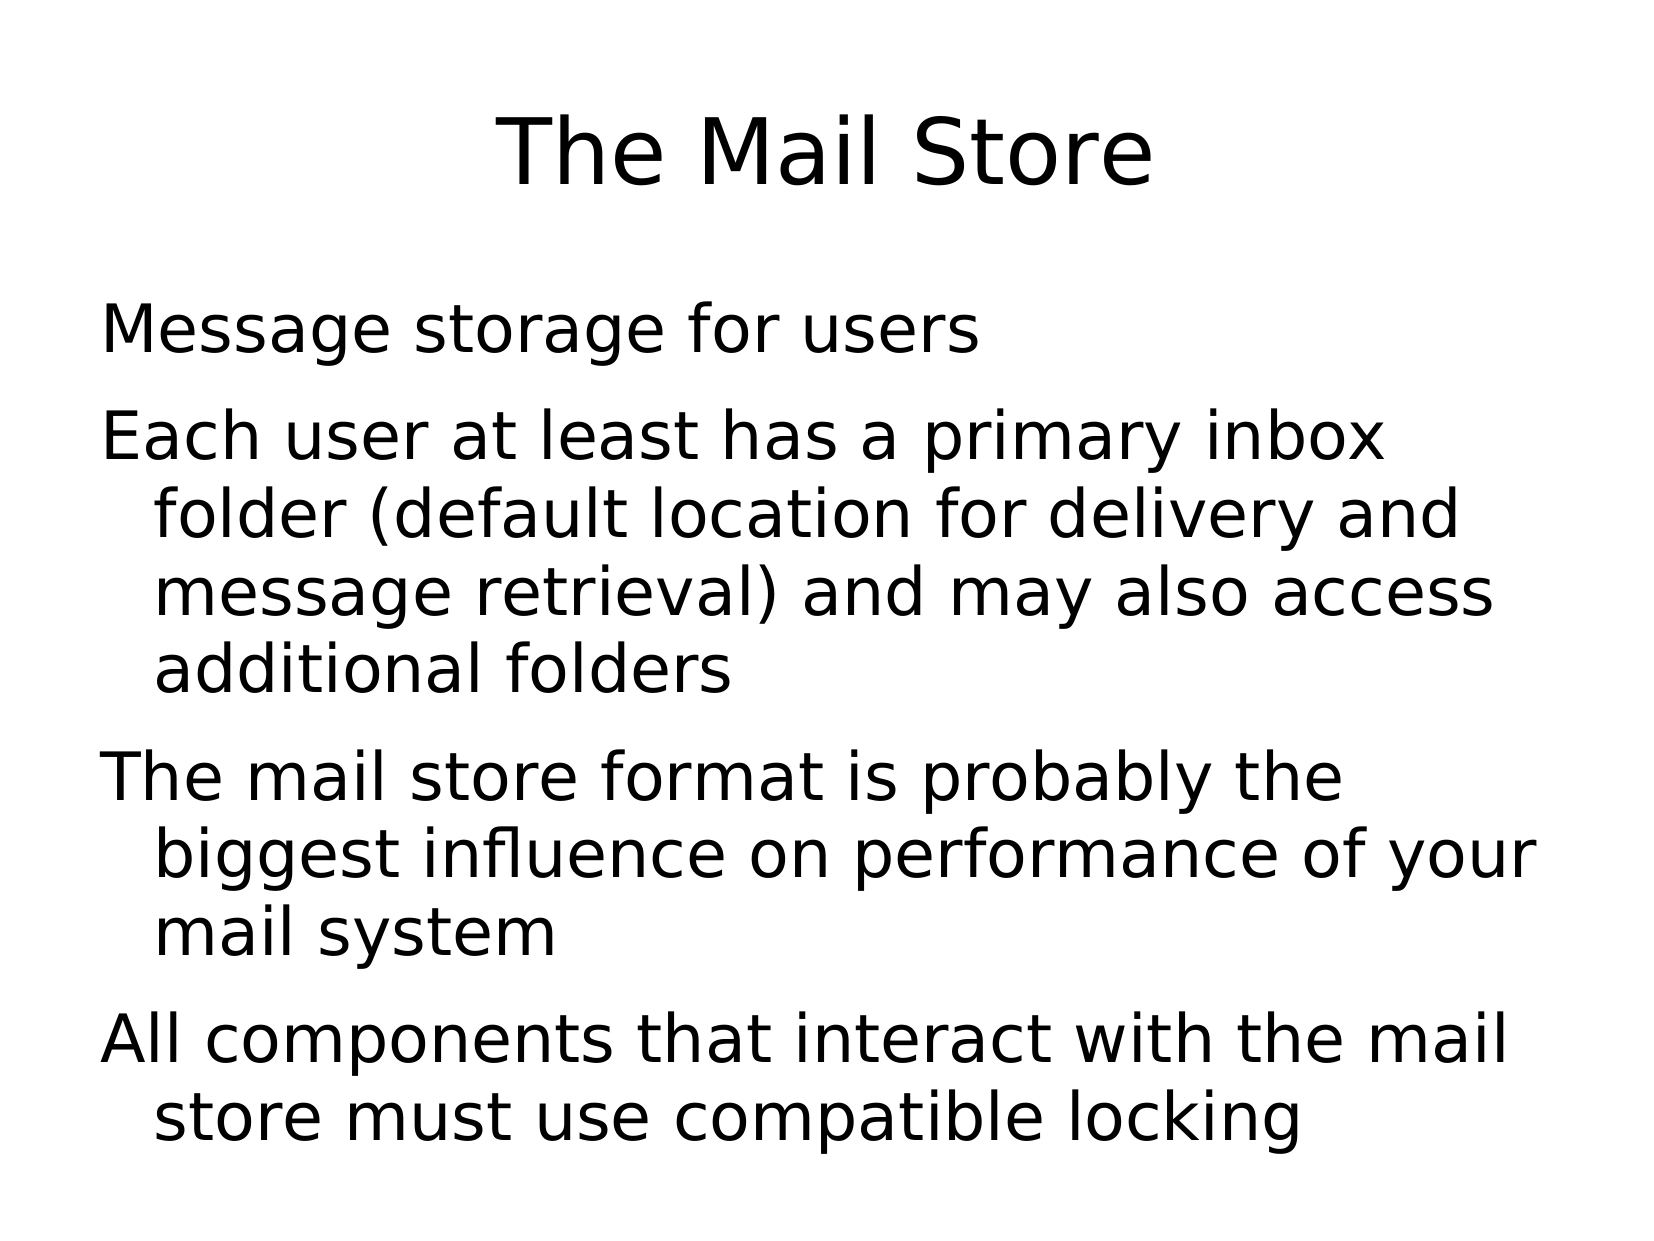

# The Mail Store
Message storage for users
Each user at least has a primary inbox folder (default location for delivery and message retrieval) and may also access additional folders
The mail store format is probably the biggest influence on performance of your mail system
All components that interact with the mail store must use compatible locking